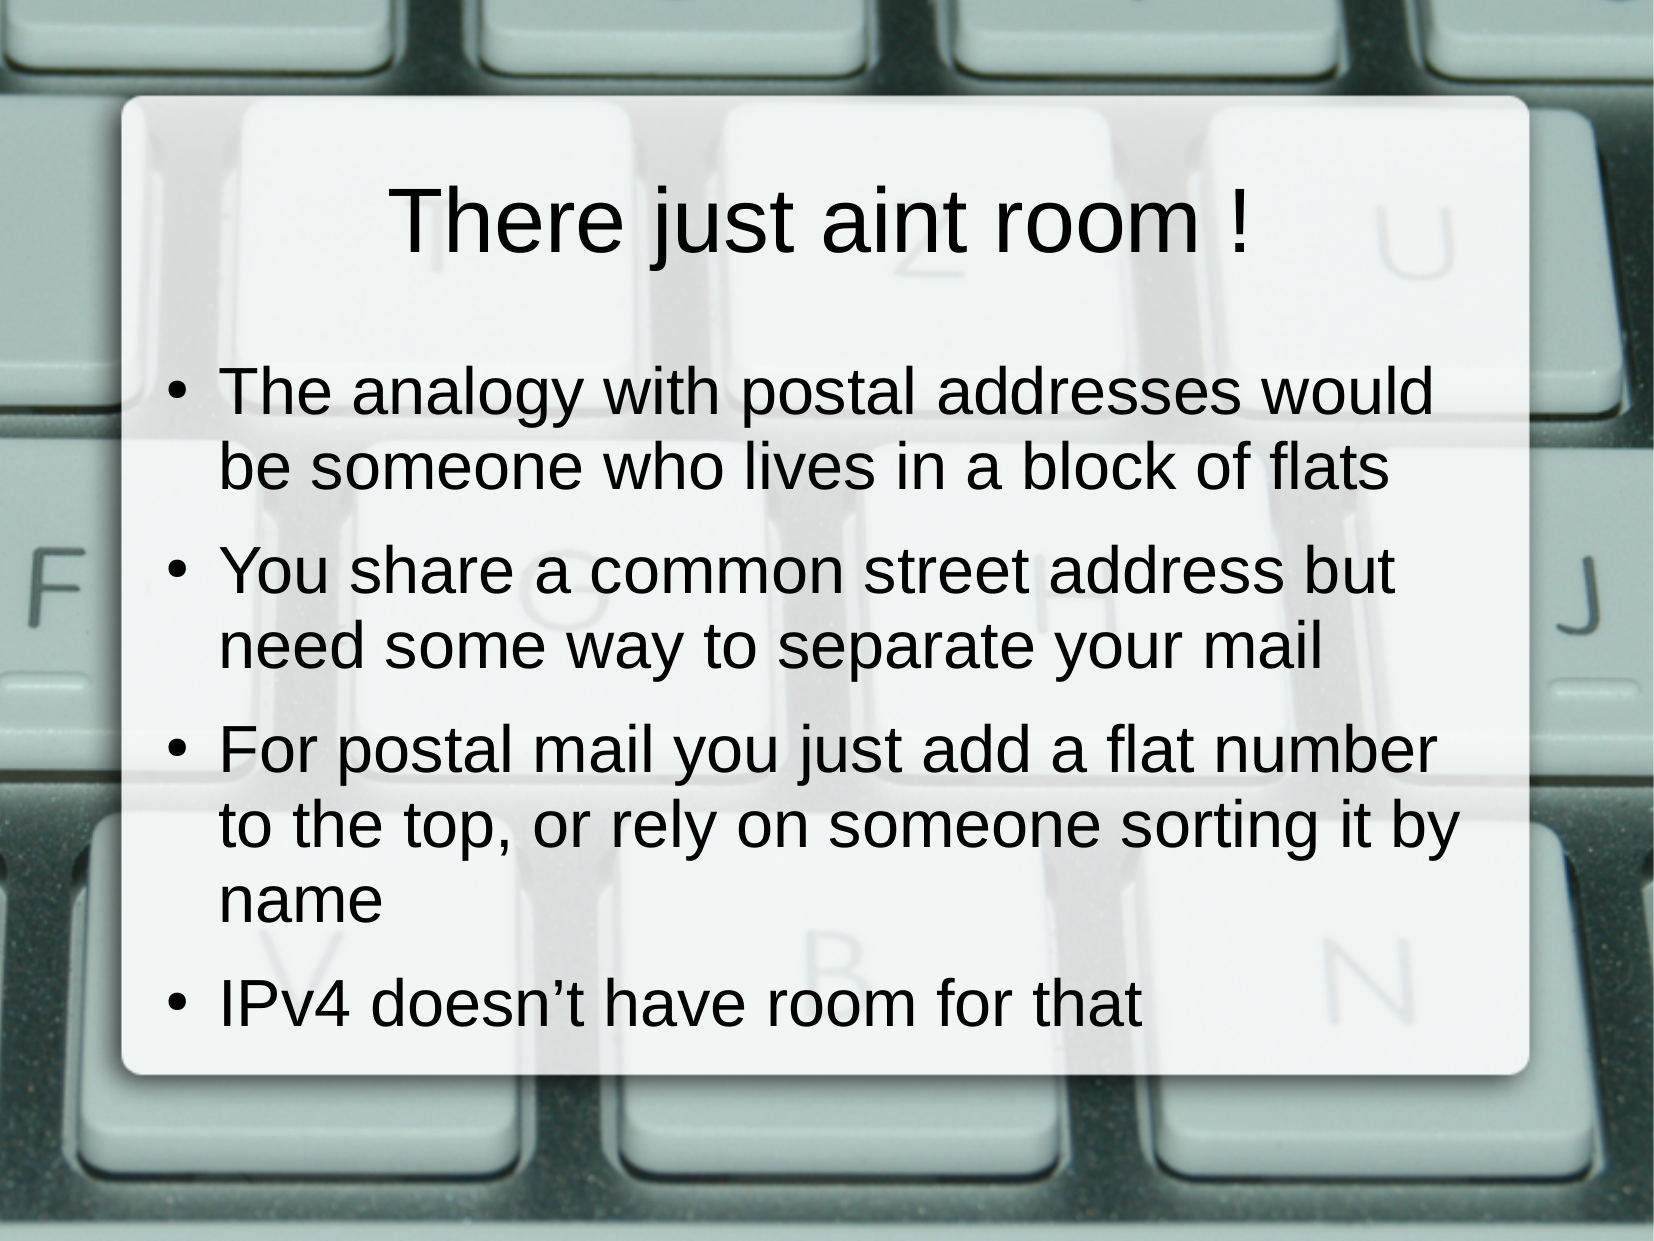

# There just aint room !
The analogy with postal addresses would be someone who lives in a block of flats
You share a common street address but need some way to separate your mail
For postal mail you just add a flat number to the top, or rely on someone sorting it by name
IPv4 doesn’t have room for that